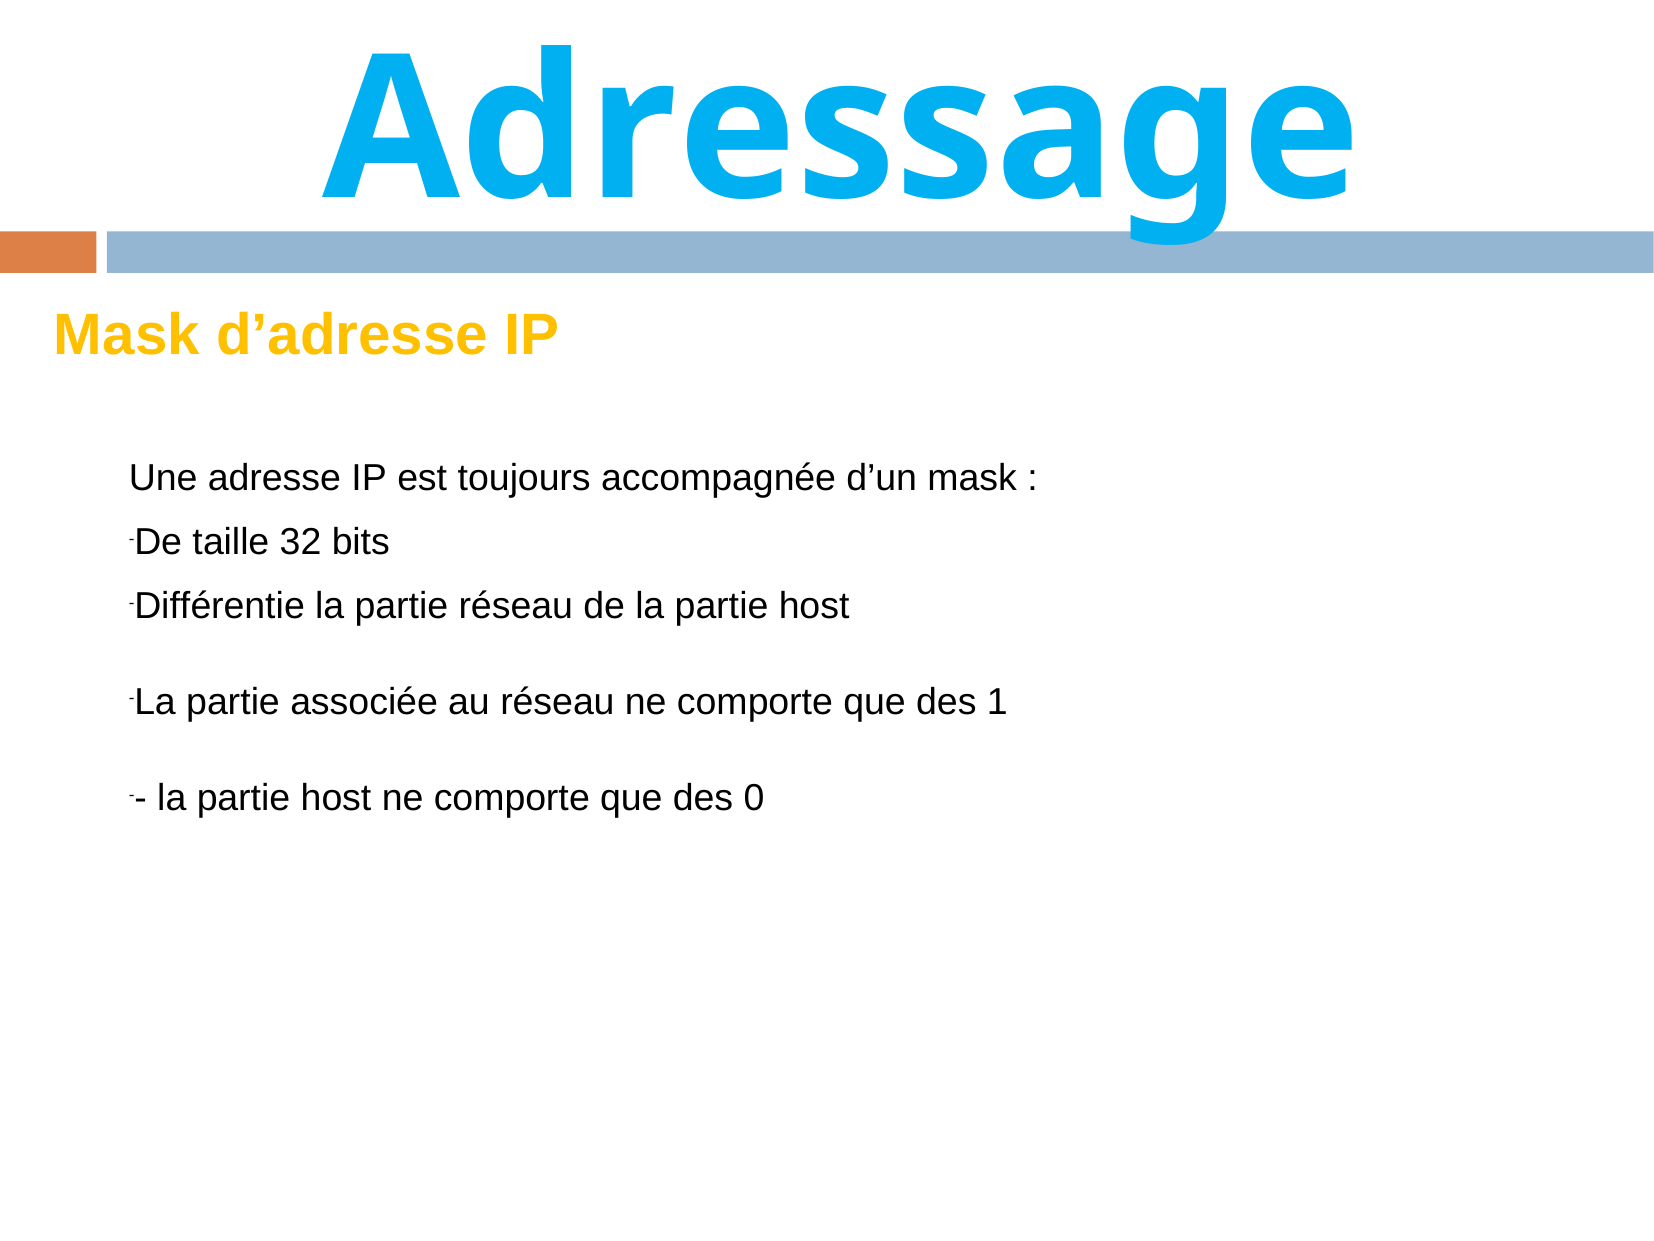

Adressage
Mask d’adresse IP
Une adresse IP est toujours accompagnée d’un mask :
De taille 32 bits
Différentie la partie réseau de la partie host
La partie associée au réseau ne comporte que des 1
- la partie host ne comporte que des 0